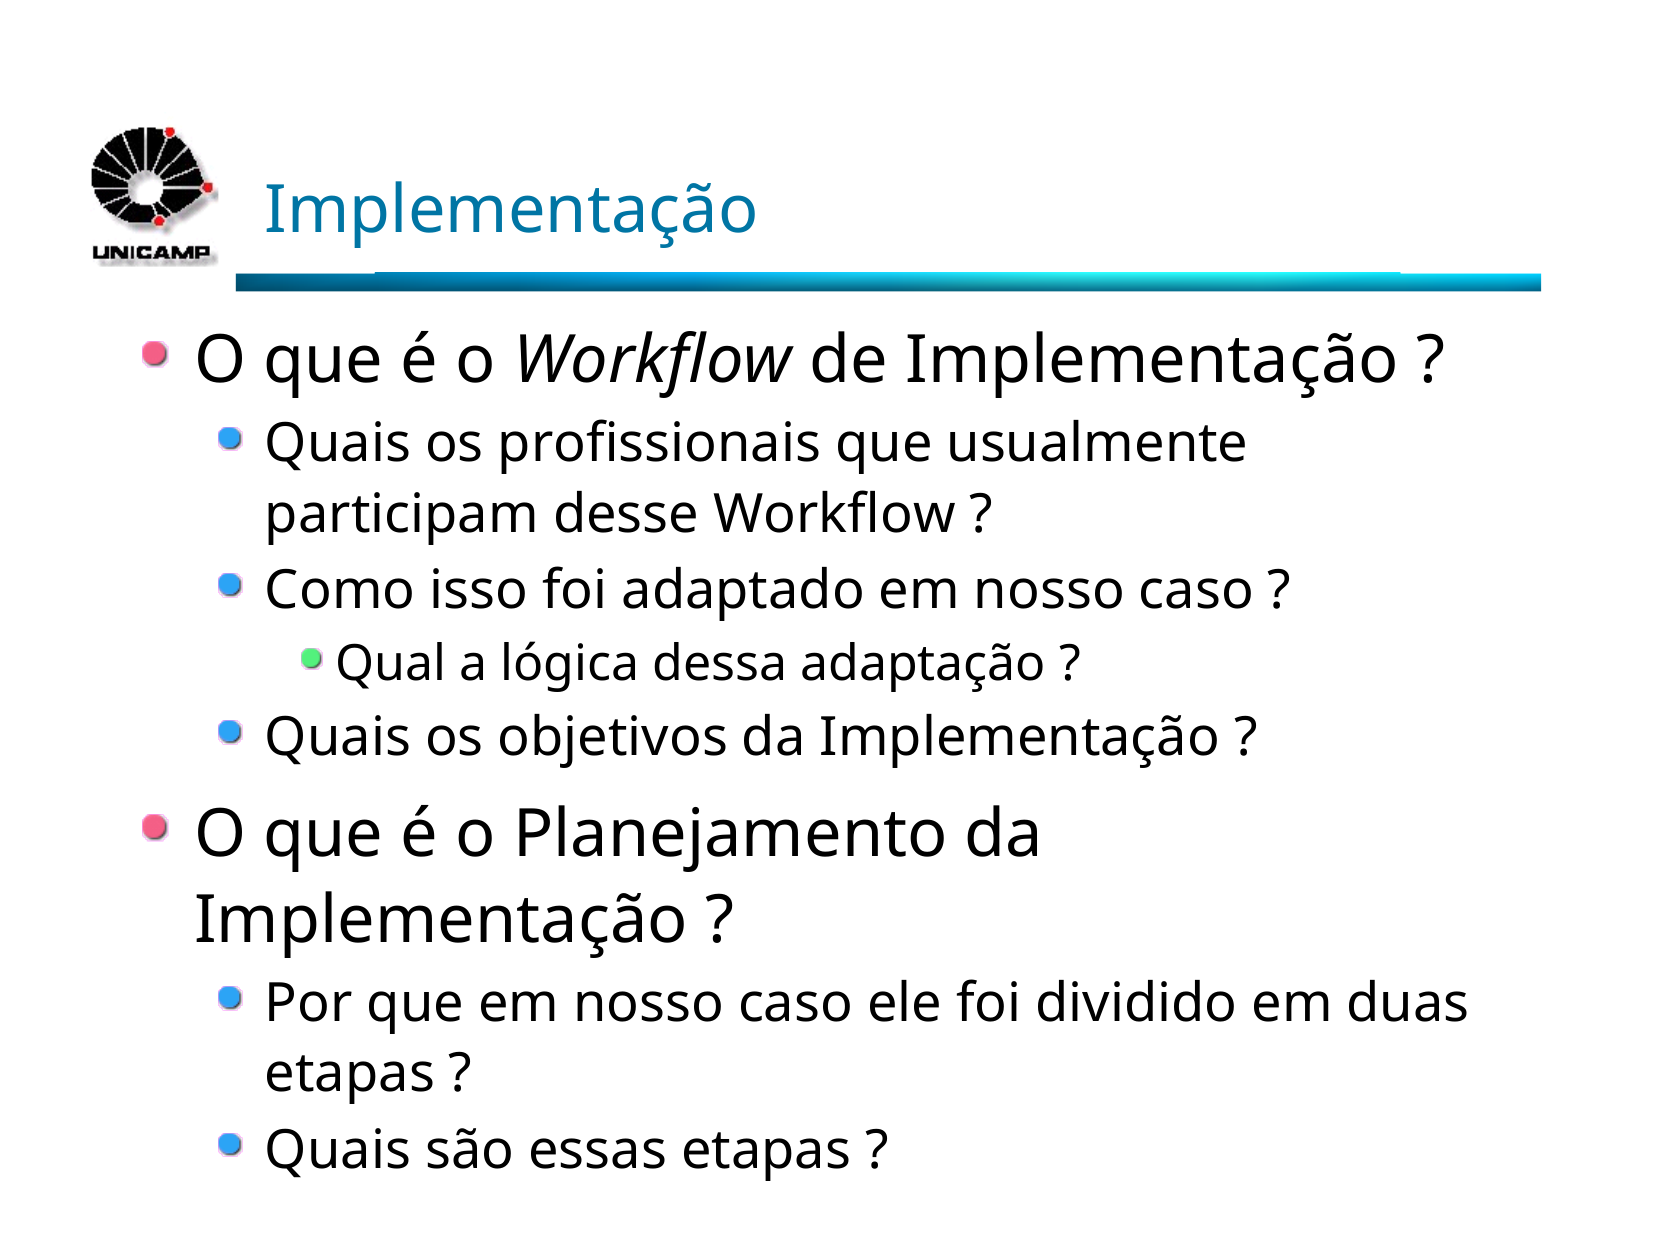

# Implementação
O que é o Workflow de Implementação ?
Quais os profissionais que usualmente participam desse Workflow ?
Como isso foi adaptado em nosso caso ?
Qual a lógica dessa adaptação ?
Quais os objetivos da Implementação ?
O que é o Planejamento da Implementação ?
Por que em nosso caso ele foi dividido em duas etapas ?
Quais são essas etapas ?